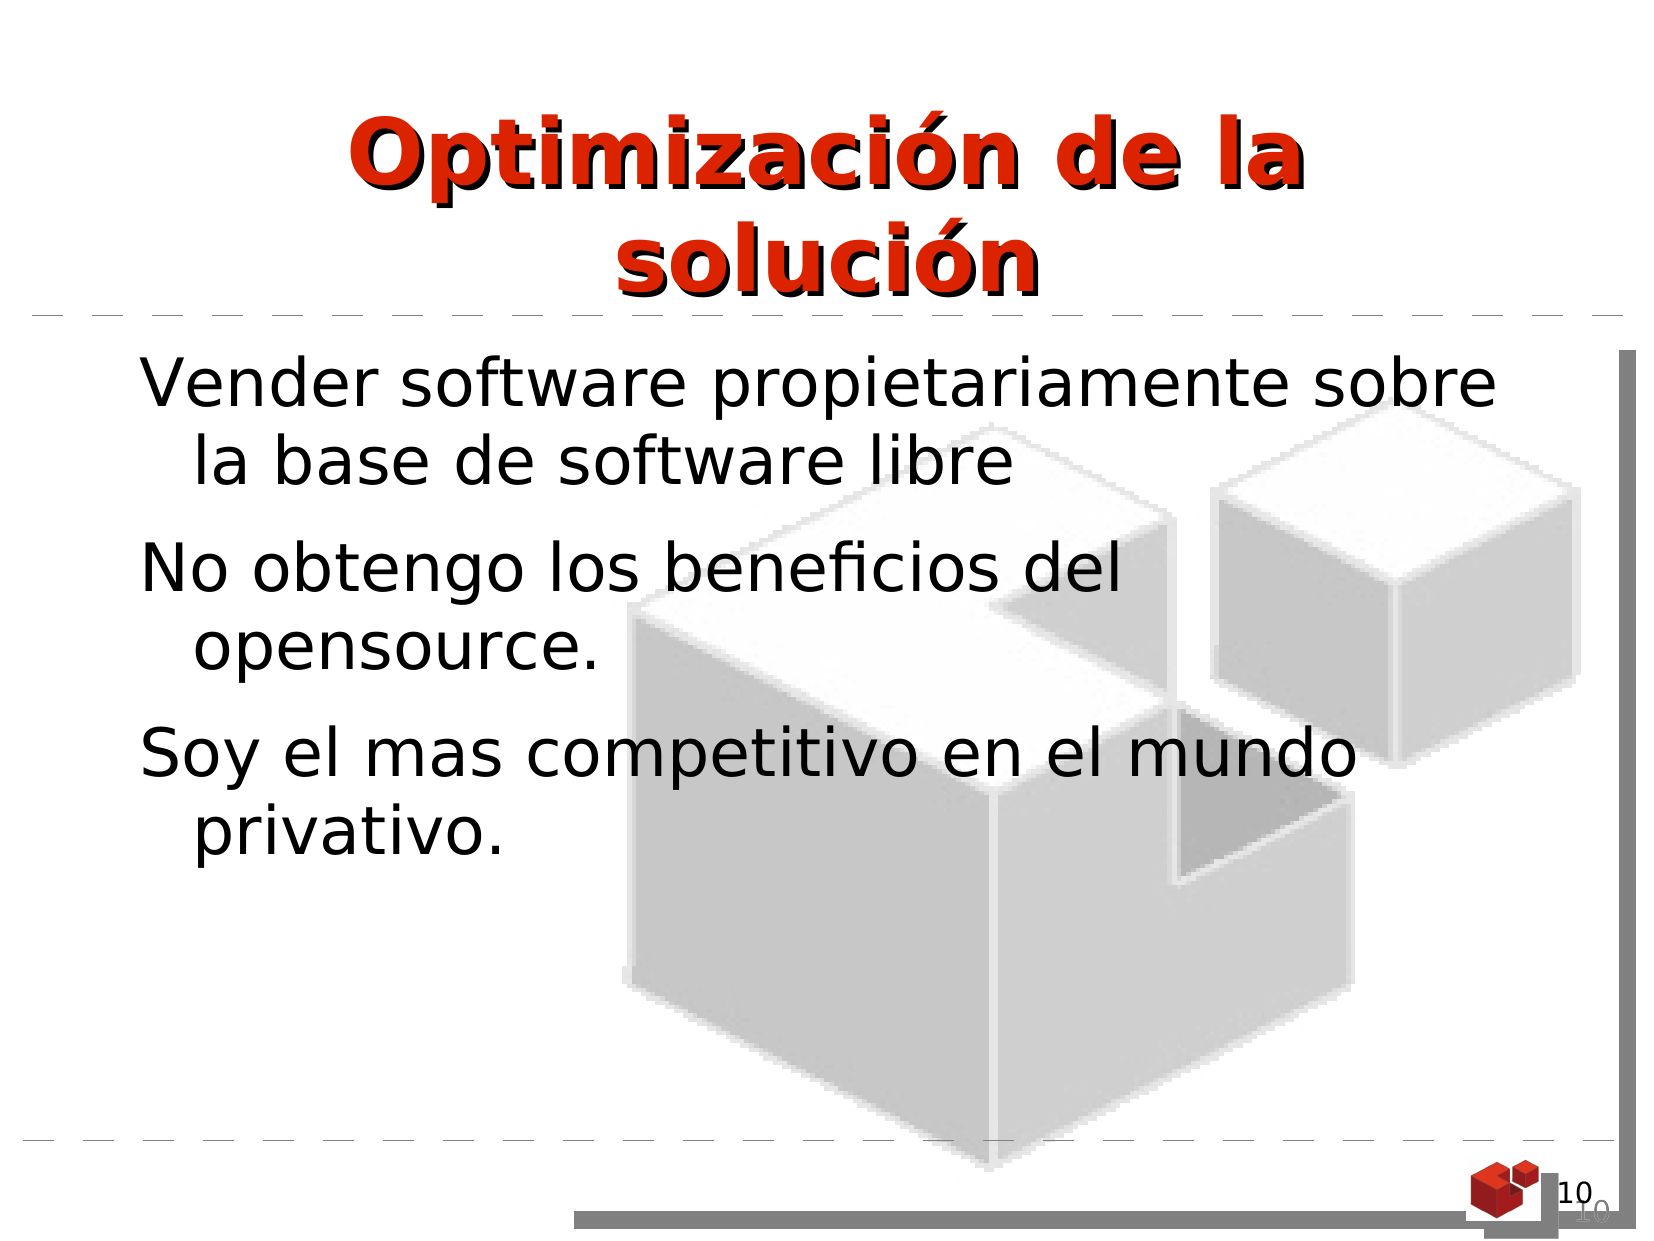

# Optimización de la solución
Vender software propietariamente sobre la base de software libre
No obtengo los beneficios del opensource.
Soy el mas competitivo en el mundo privativo.